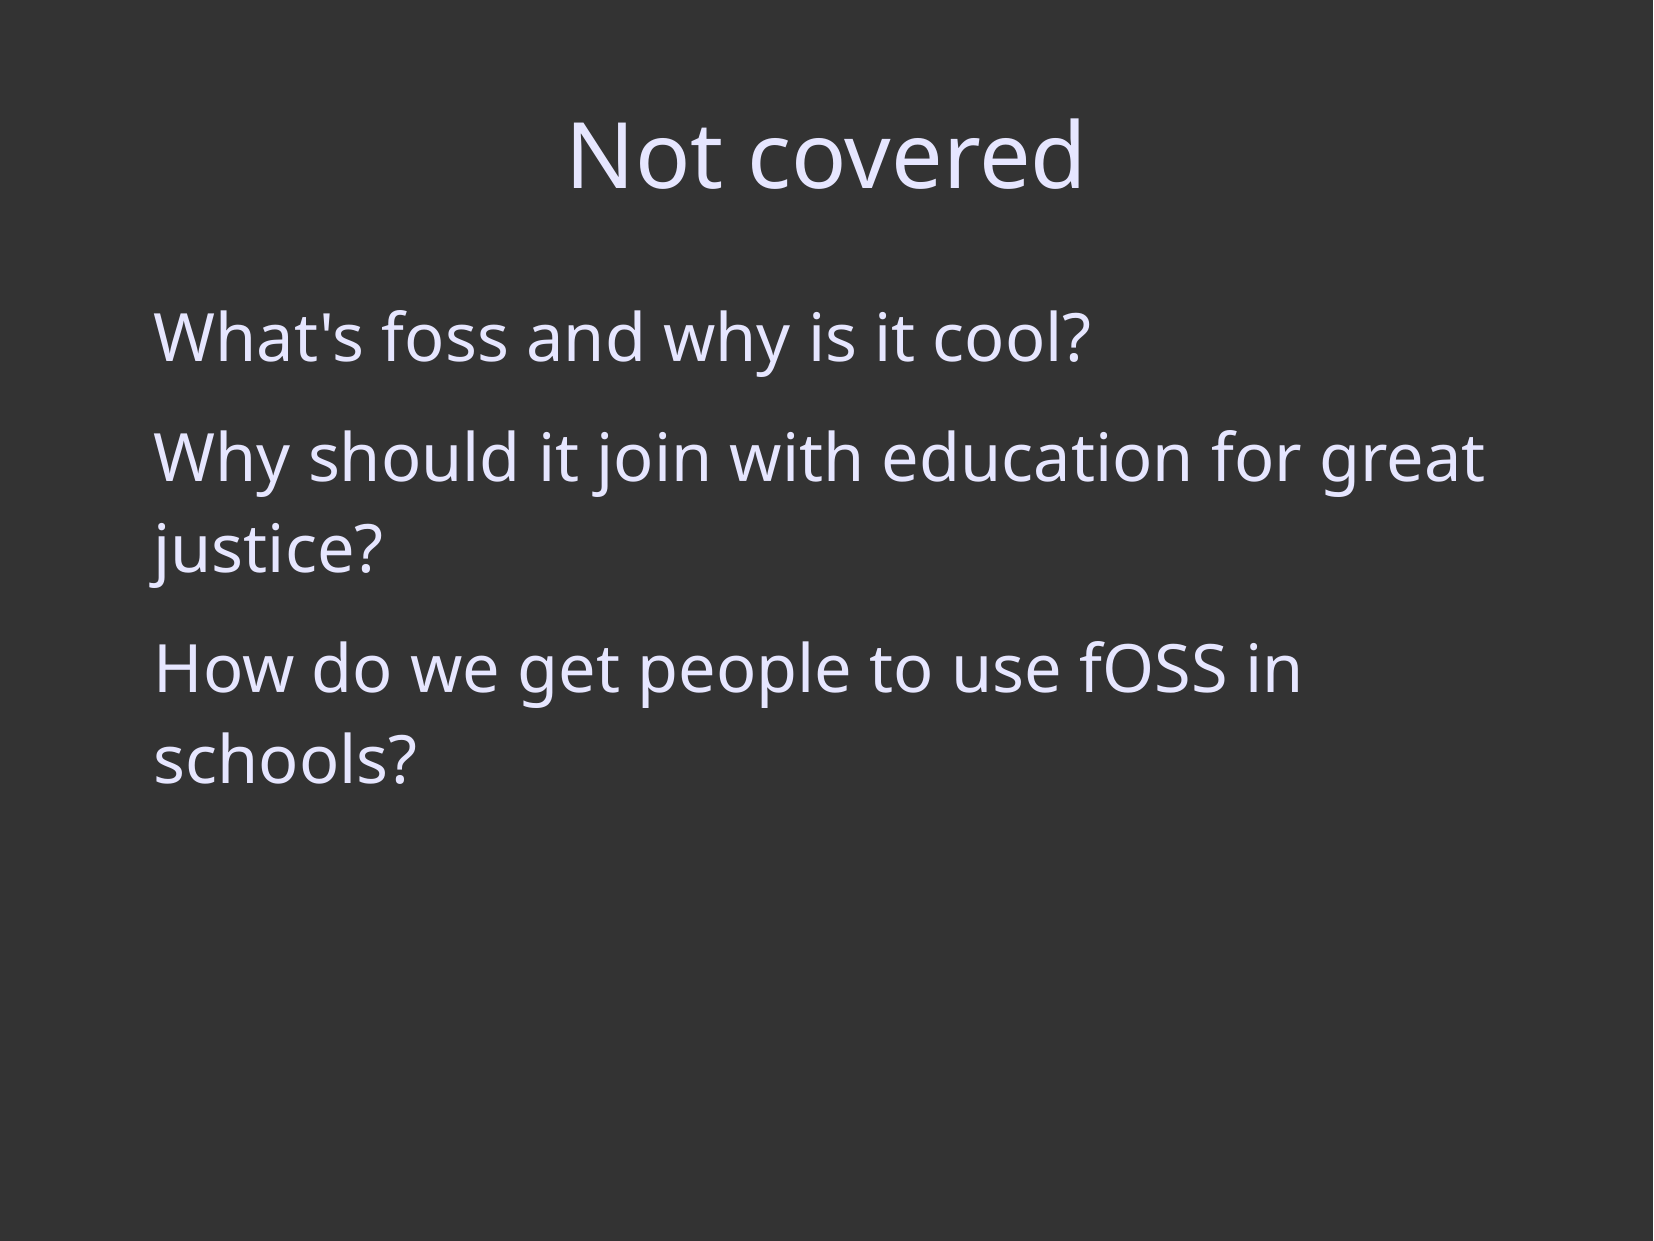

# Not covered
What's foss and why is it cool?
Why should it join with education for great justice?
How do we get people to use fOSS in schools?